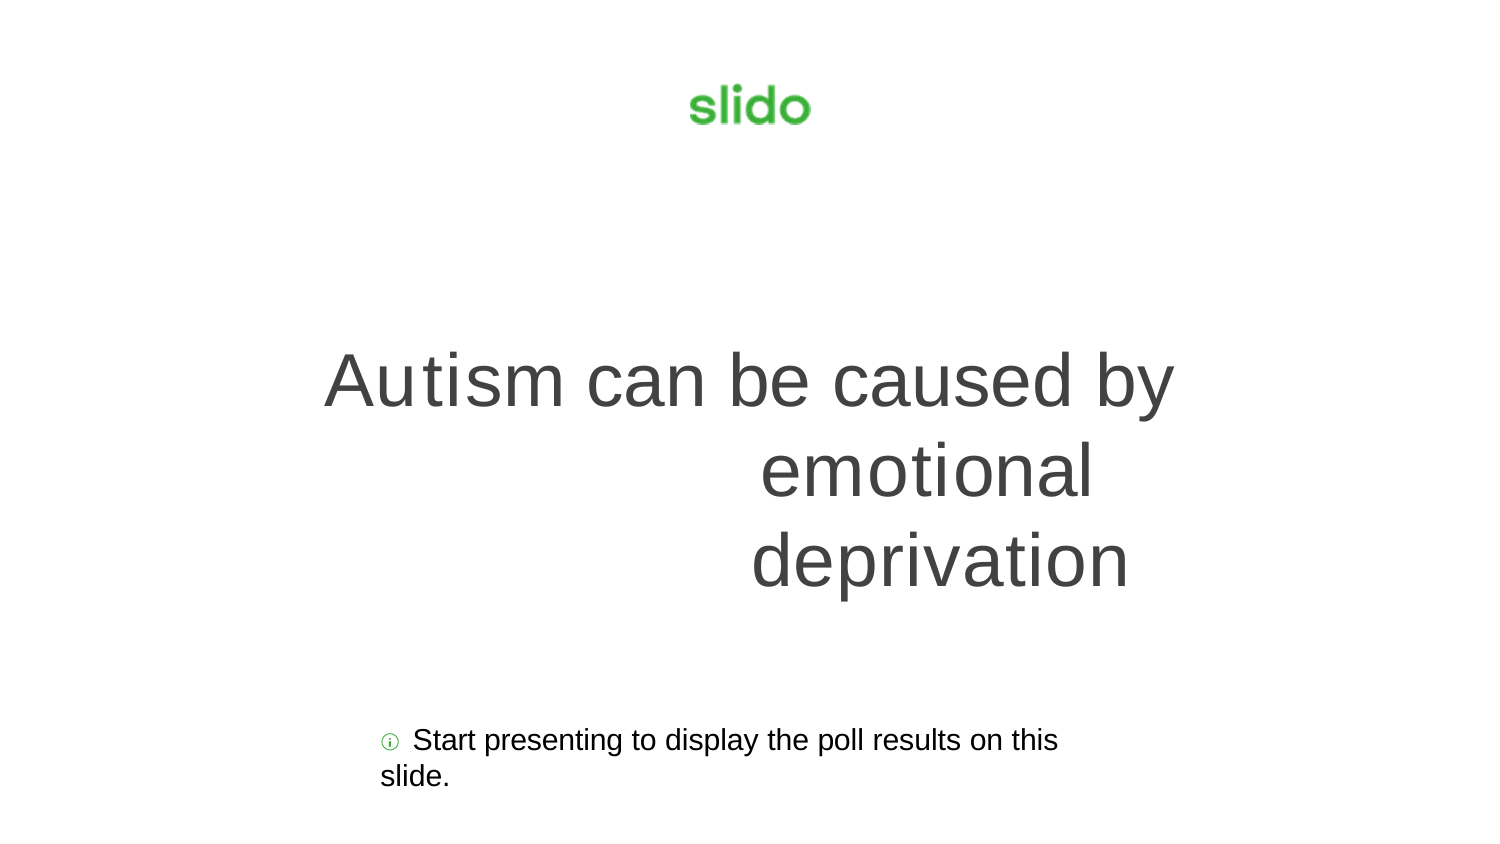

# Autism can be caused by emotional deprivation
ⓘ Start presenting to display the poll results on this slide.